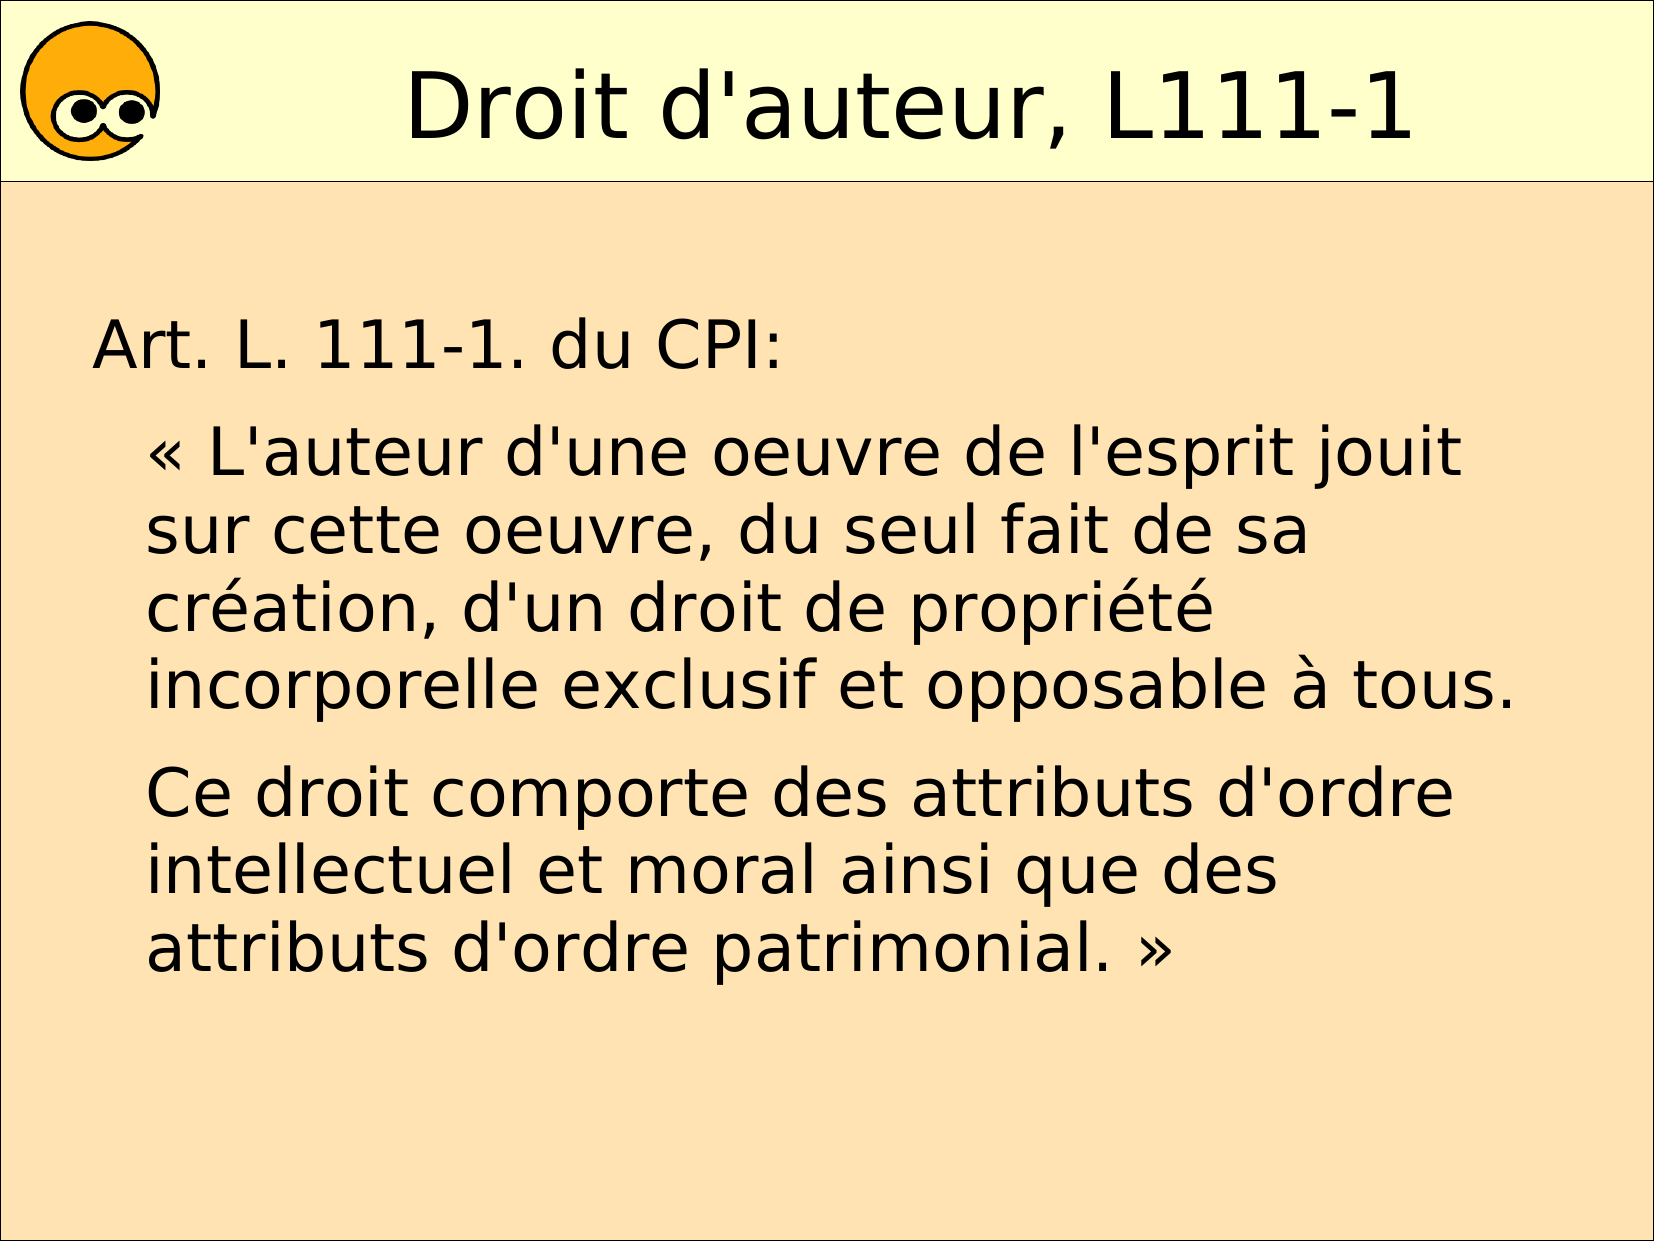

# Droit d'auteur, L111-1
Art. L. 111-1. du CPI:
« L'auteur d'une oeuvre de l'esprit jouit sur cette oeuvre, du seul fait de sa création, d'un droit de propriété incorporelle exclusif et opposable à tous.
Ce droit comporte des attributs d'ordre intellectuel et moral ainsi que des attributs d'ordre patrimonial. »